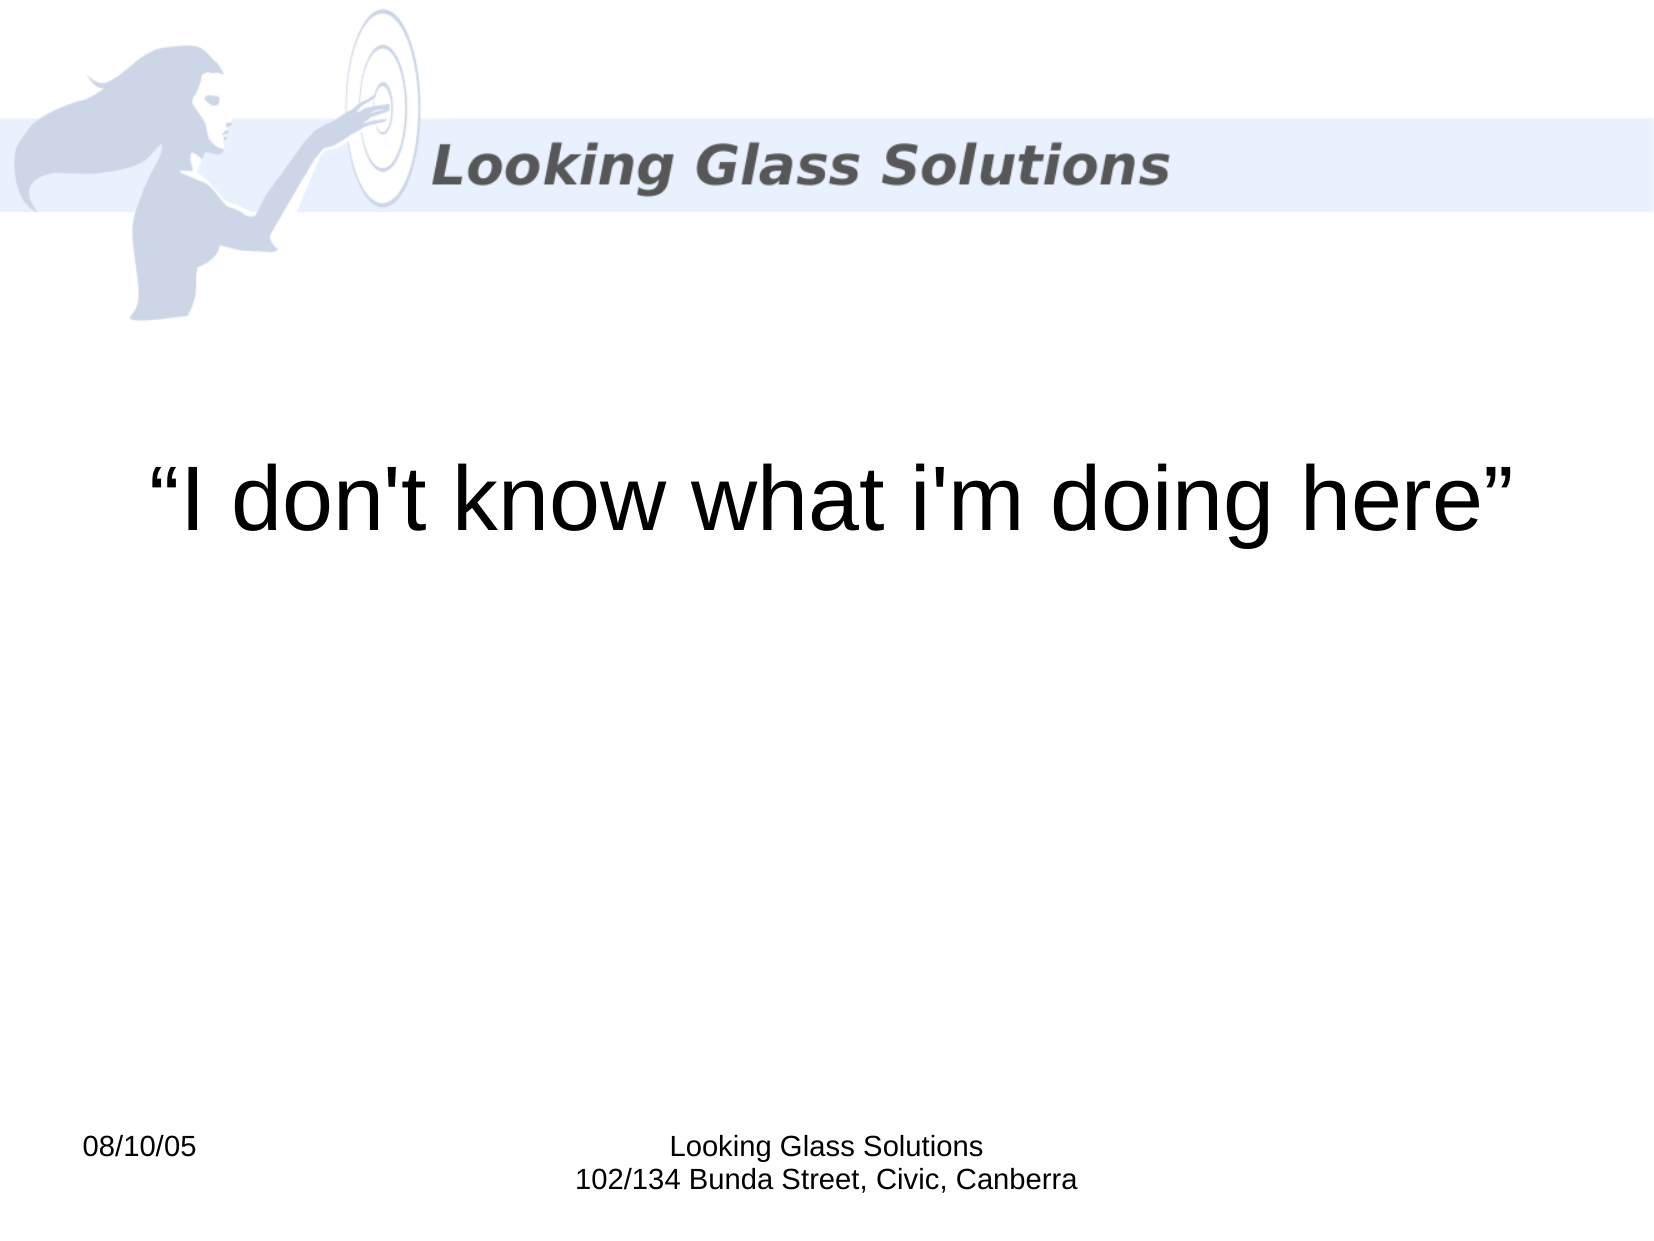

# “I don't know what i'm doing here”